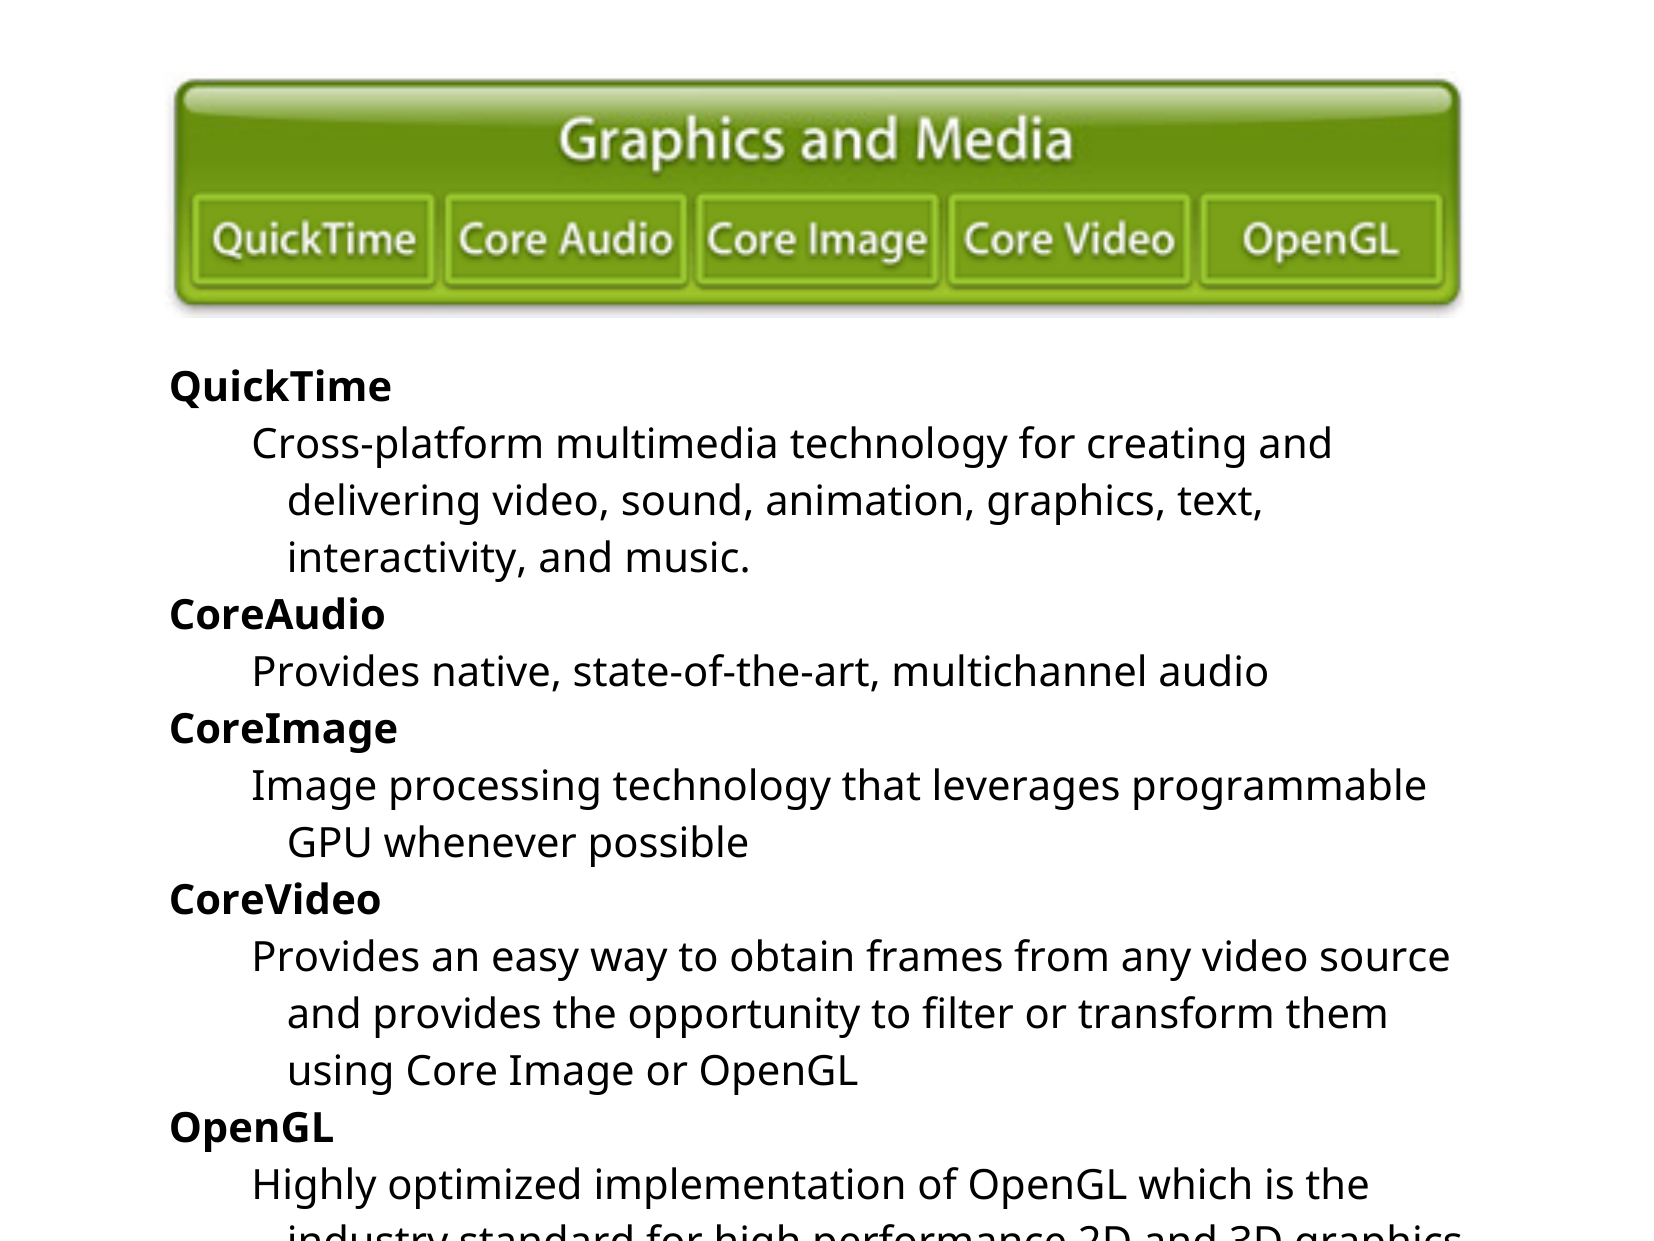

# QuickTime
Cross-platform multimedia technology for creating and delivering video, sound, animation, graphics, text, interactivity, and music.
CoreAudio
Provides native, state-of-the-art, multichannel audio
CoreImage
Image processing technology that leverages programmable GPU whenever possible
CoreVideo
Provides an easy way to obtain frames from any video source and provides the opportunity to filter or transform them using Core Image or OpenGL
OpenGL
Highly optimized implementation of OpenGL which is the industry standard for high performance 2D and 3D graphics